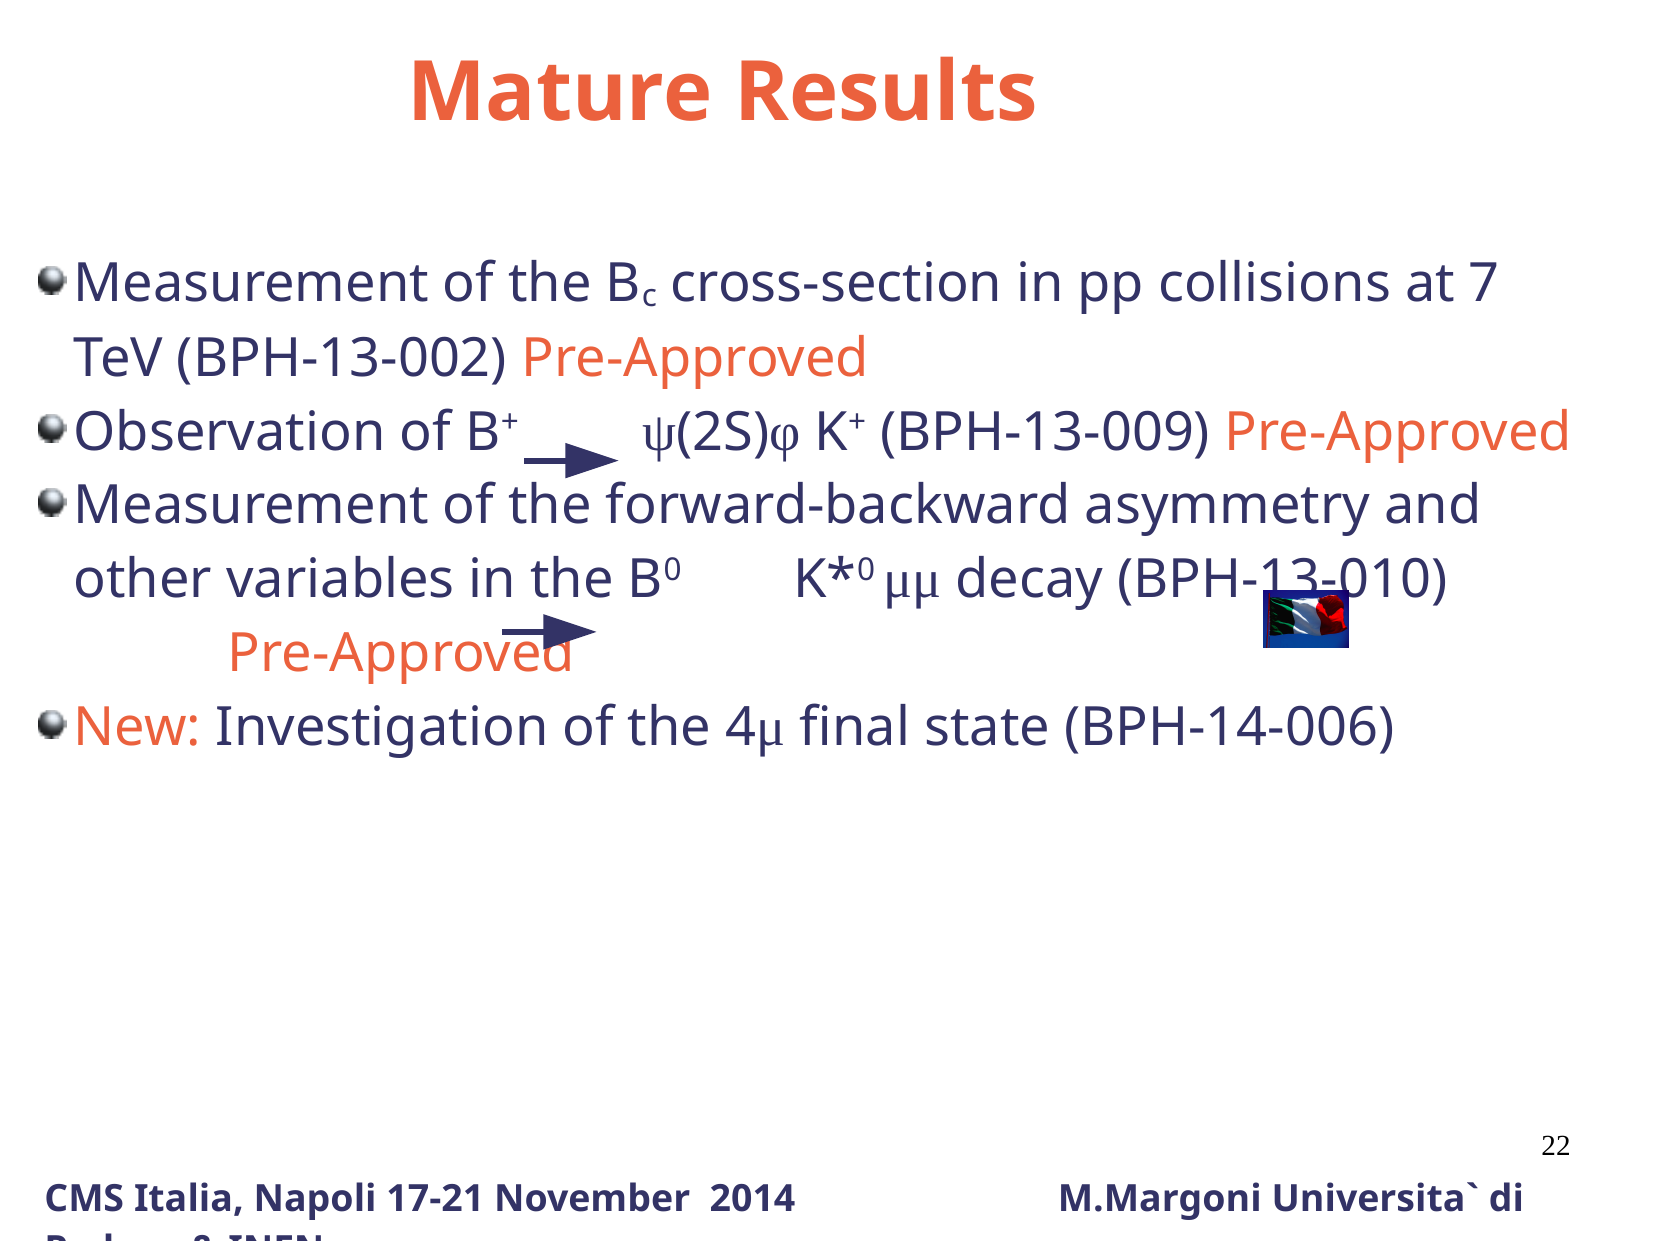

Mature Results
Measurement of the Bc cross-section in pp collisions at 7 TeV (BPH-13-002) Pre-Approved
Observation of B+ ψ(2S)φ K+ (BPH-13-009) Pre-Approved
Measurement of the forward-backward asymmetry and other variables in the B0 K*0 μμ decay (BPH-13-010) Pre-Approved
New: Investigation of the 4μ final state (BPH-14-006)
22
CMS Italia, Napoli 17-21 November 2014 M.Margoni Universita` di Padova & INFN